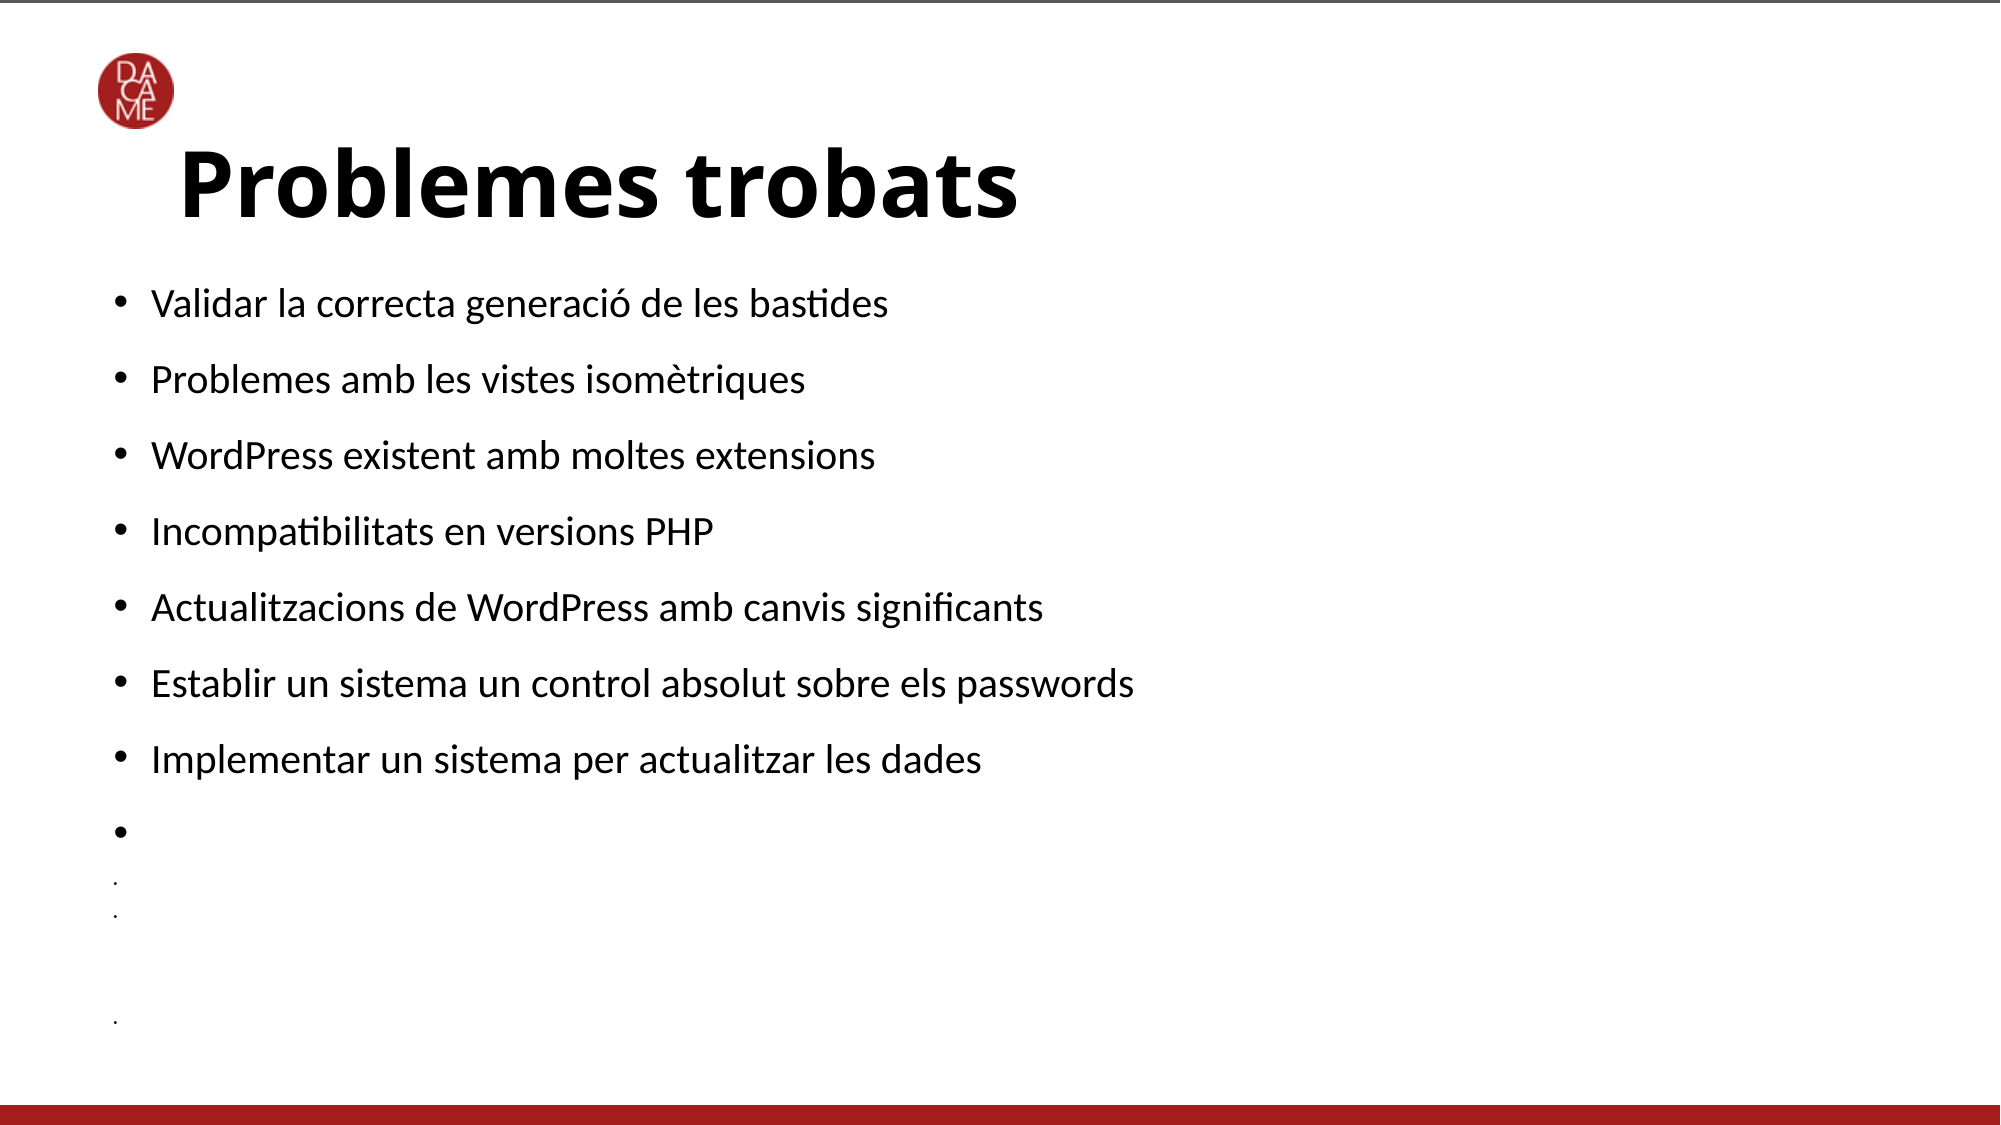

# Problemes trobats
Validar la correcta generació de les bastides
Problemes amb les vistes isomètriques
WordPress existent amb moltes extensions
Incompatibilitats en versions PHP
Actualitzacions de WordPress amb canvis significants
Establir un sistema un control absolut sobre els passwords
Implementar un sistema per actualitzar les dades